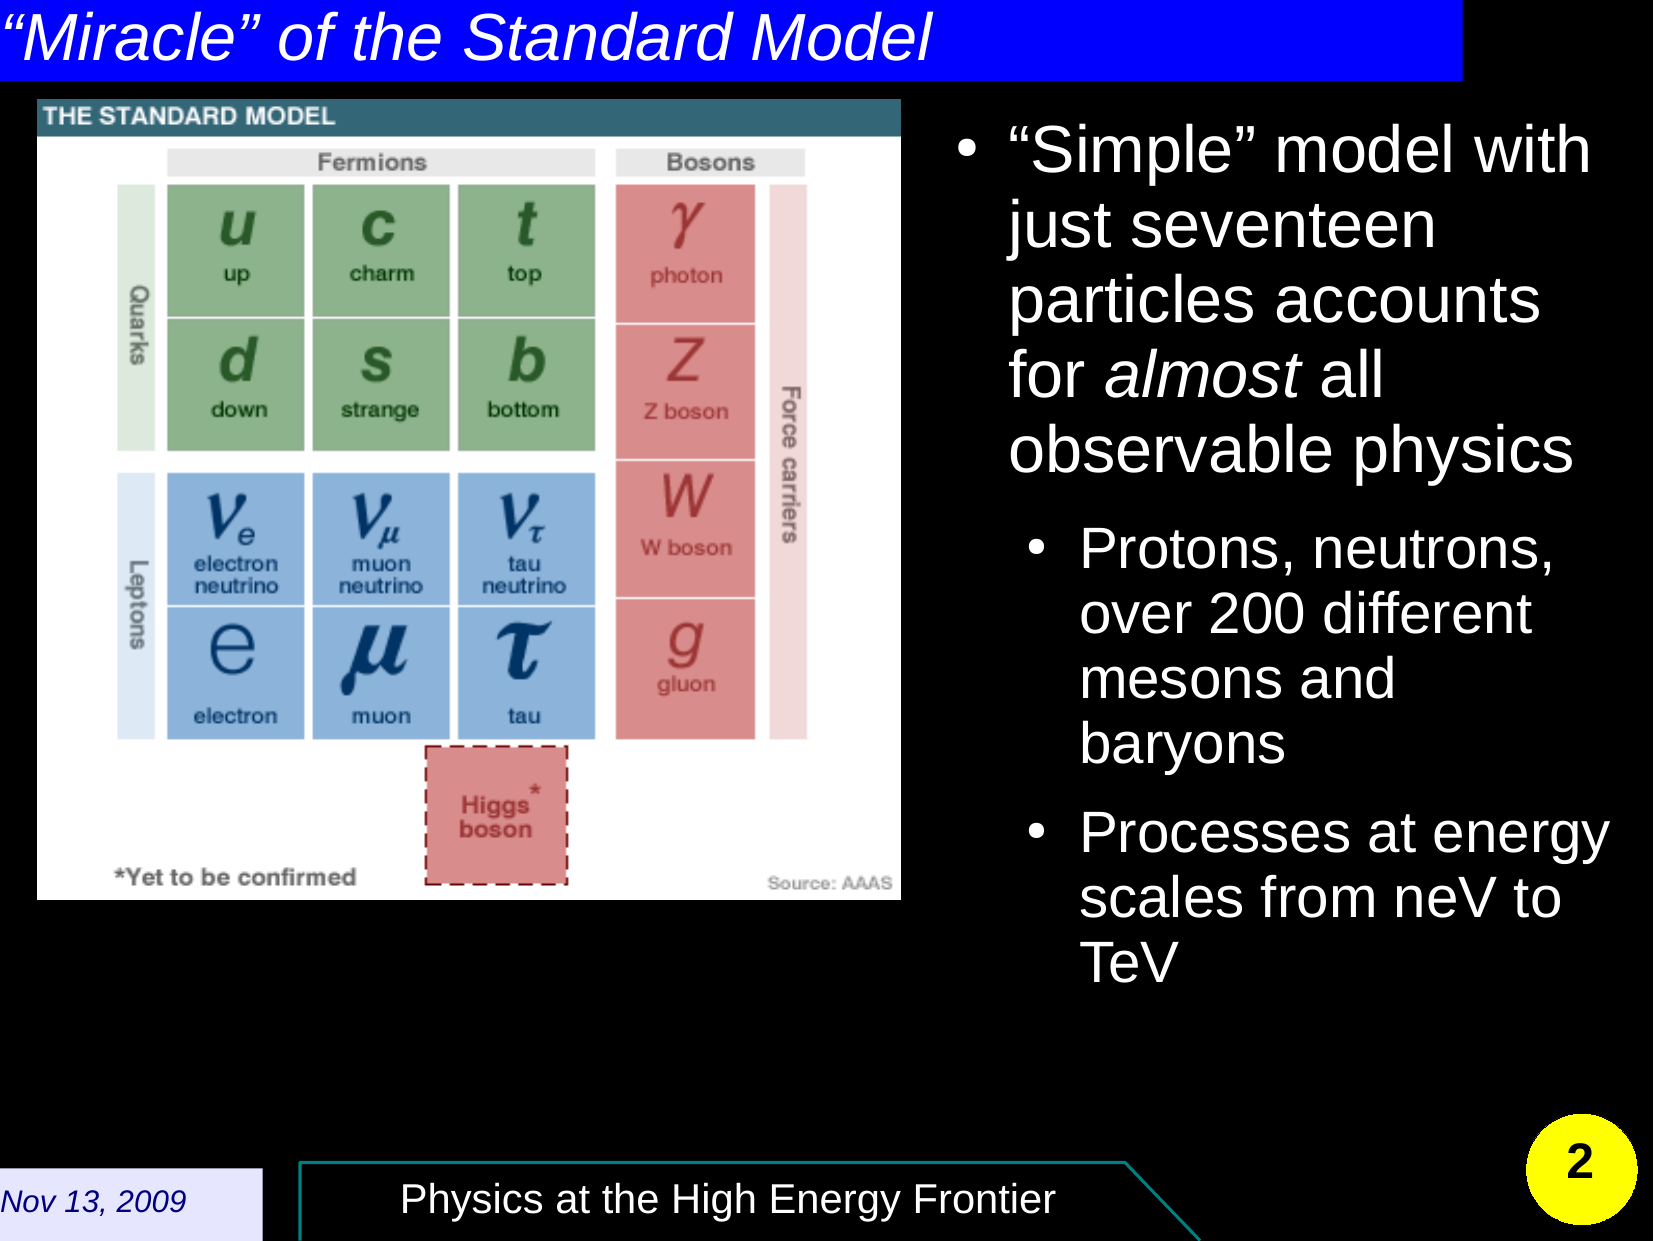

# “Miracle” of the Standard Model
“Simple” model with just seventeen particles accounts for almost all observable physics
Protons, neutrons, over 200 different mesons and baryons
Processes at energy scales from neV to TeV
2
Physics at the High Energy Frontier
Nov 13, 2009